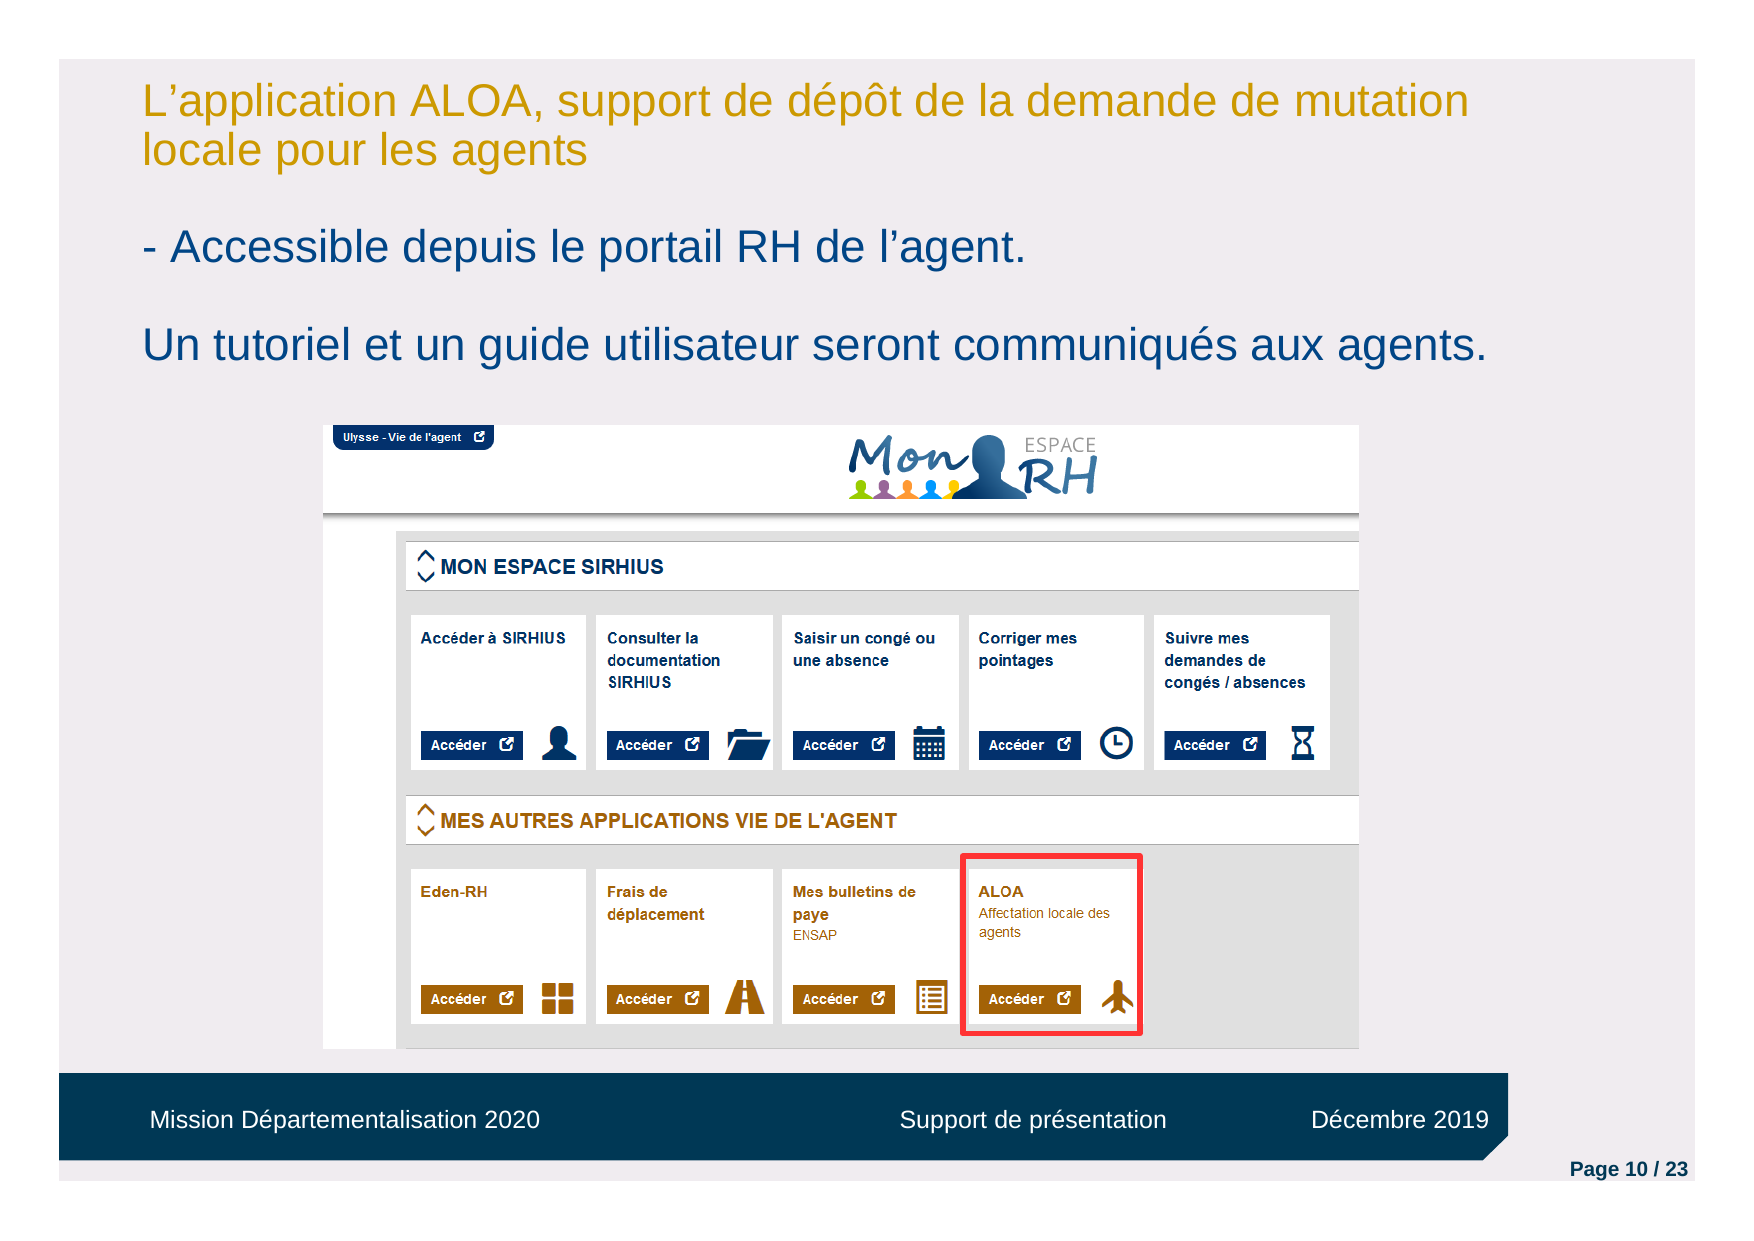

# L’application ALOA, support de dépôt de la demande de mutation locale pour les agents - Accessible depuis le portail RH de l’agent. Un tutoriel et un guide utilisateur seront communiqués aux agents.